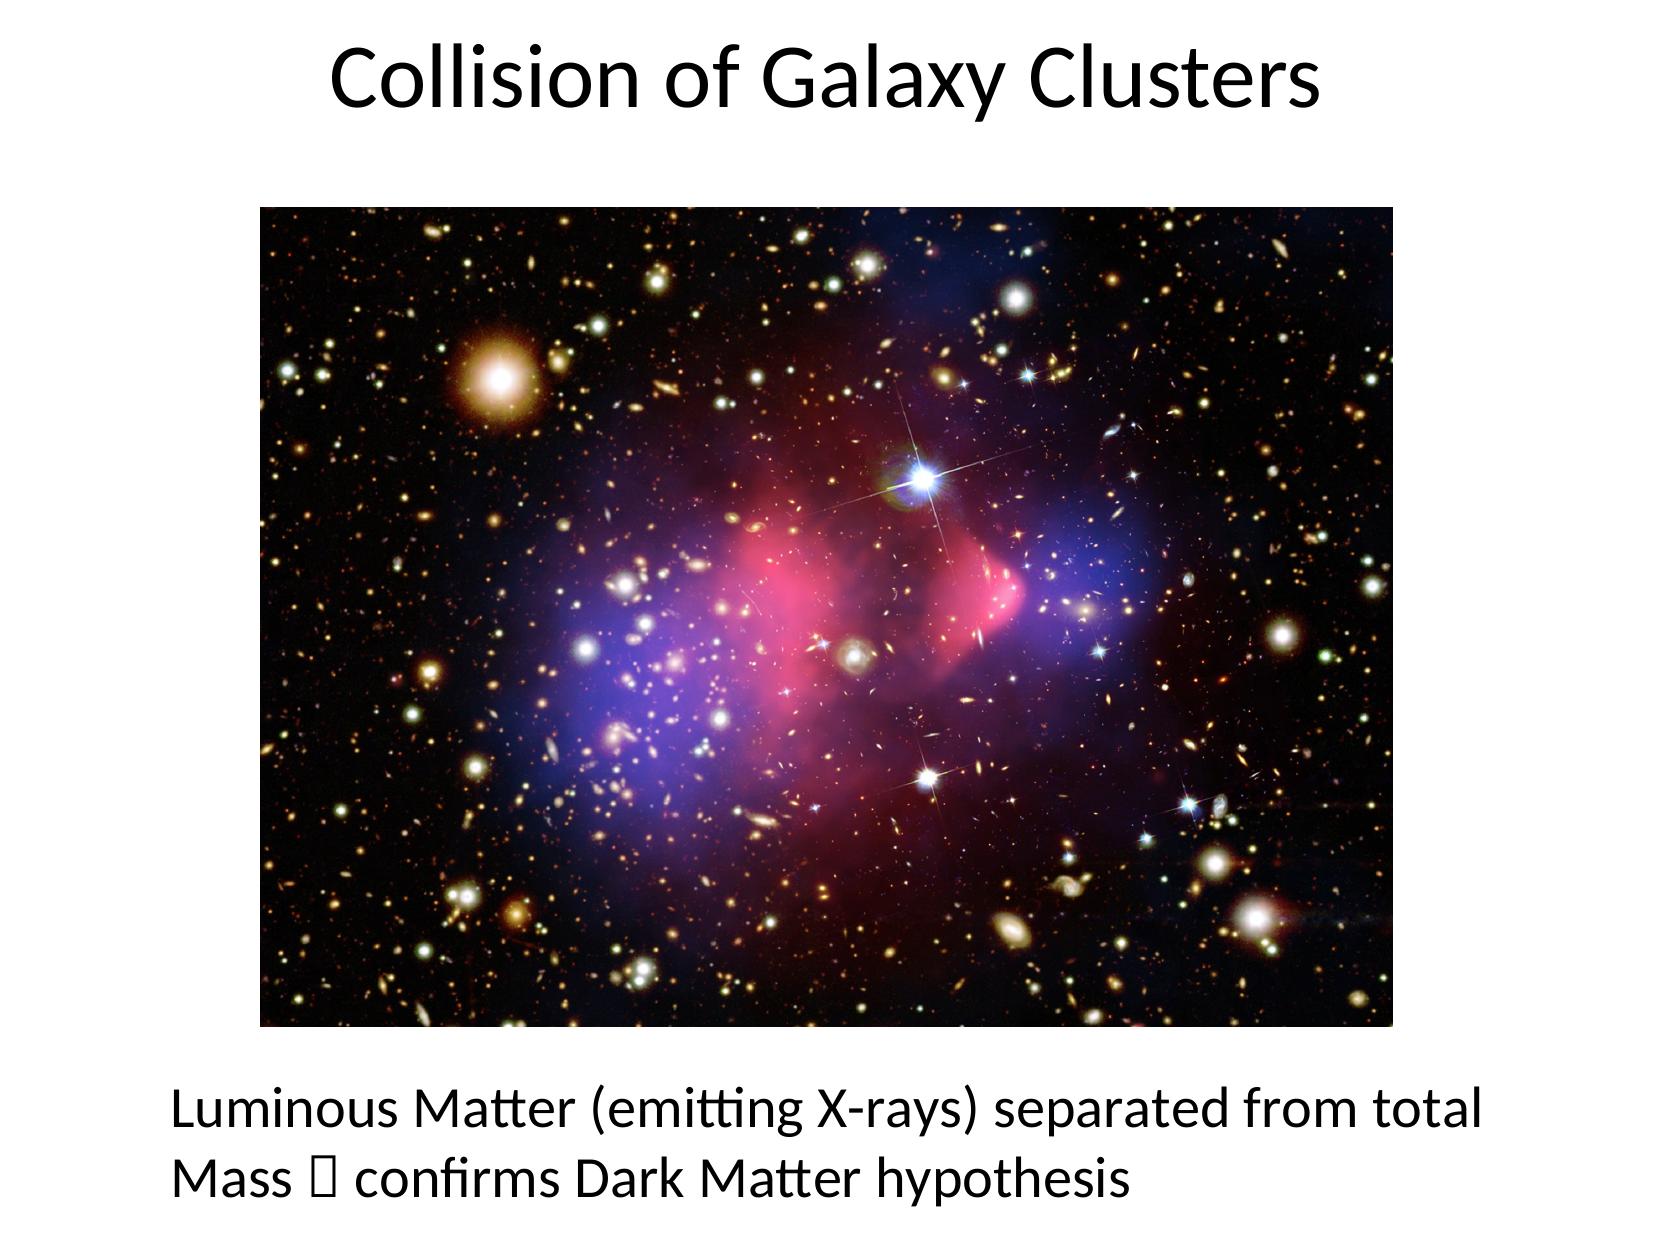

# Collision of Galaxy Clusters
Luminous Matter (emitting X-rays) separated from total Mass  confirms Dark Matter hypothesis